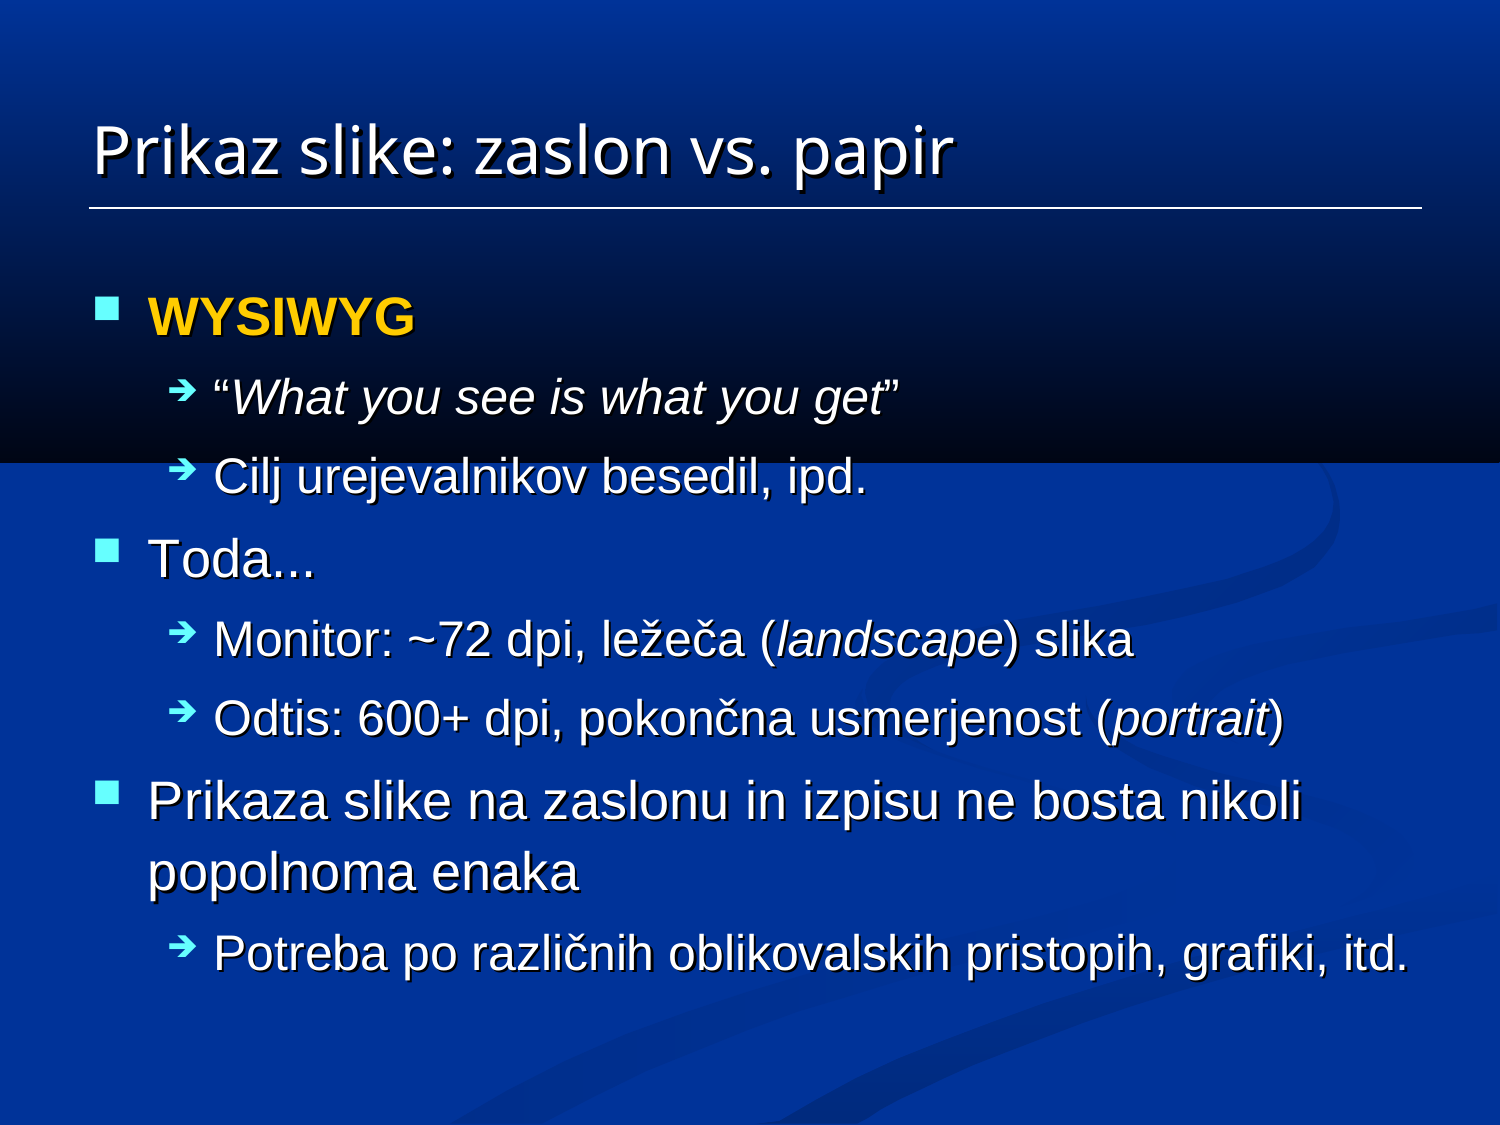

Prikaz slike: zaslon vs. papir
# WYSIWYG
“What you see is what you get”
Cilj urejevalnikov besedil, ipd.
Toda...
Monitor: ~72 dpi, ležeča (landscape) slika
Odtis: 600+ dpi, pokončna usmerjenost (portrait)
Prikaza slike na zaslonu in izpisu ne bosta nikoli popolnoma enaka
Potreba po različnih oblikovalskih pristopih, grafiki, itd.